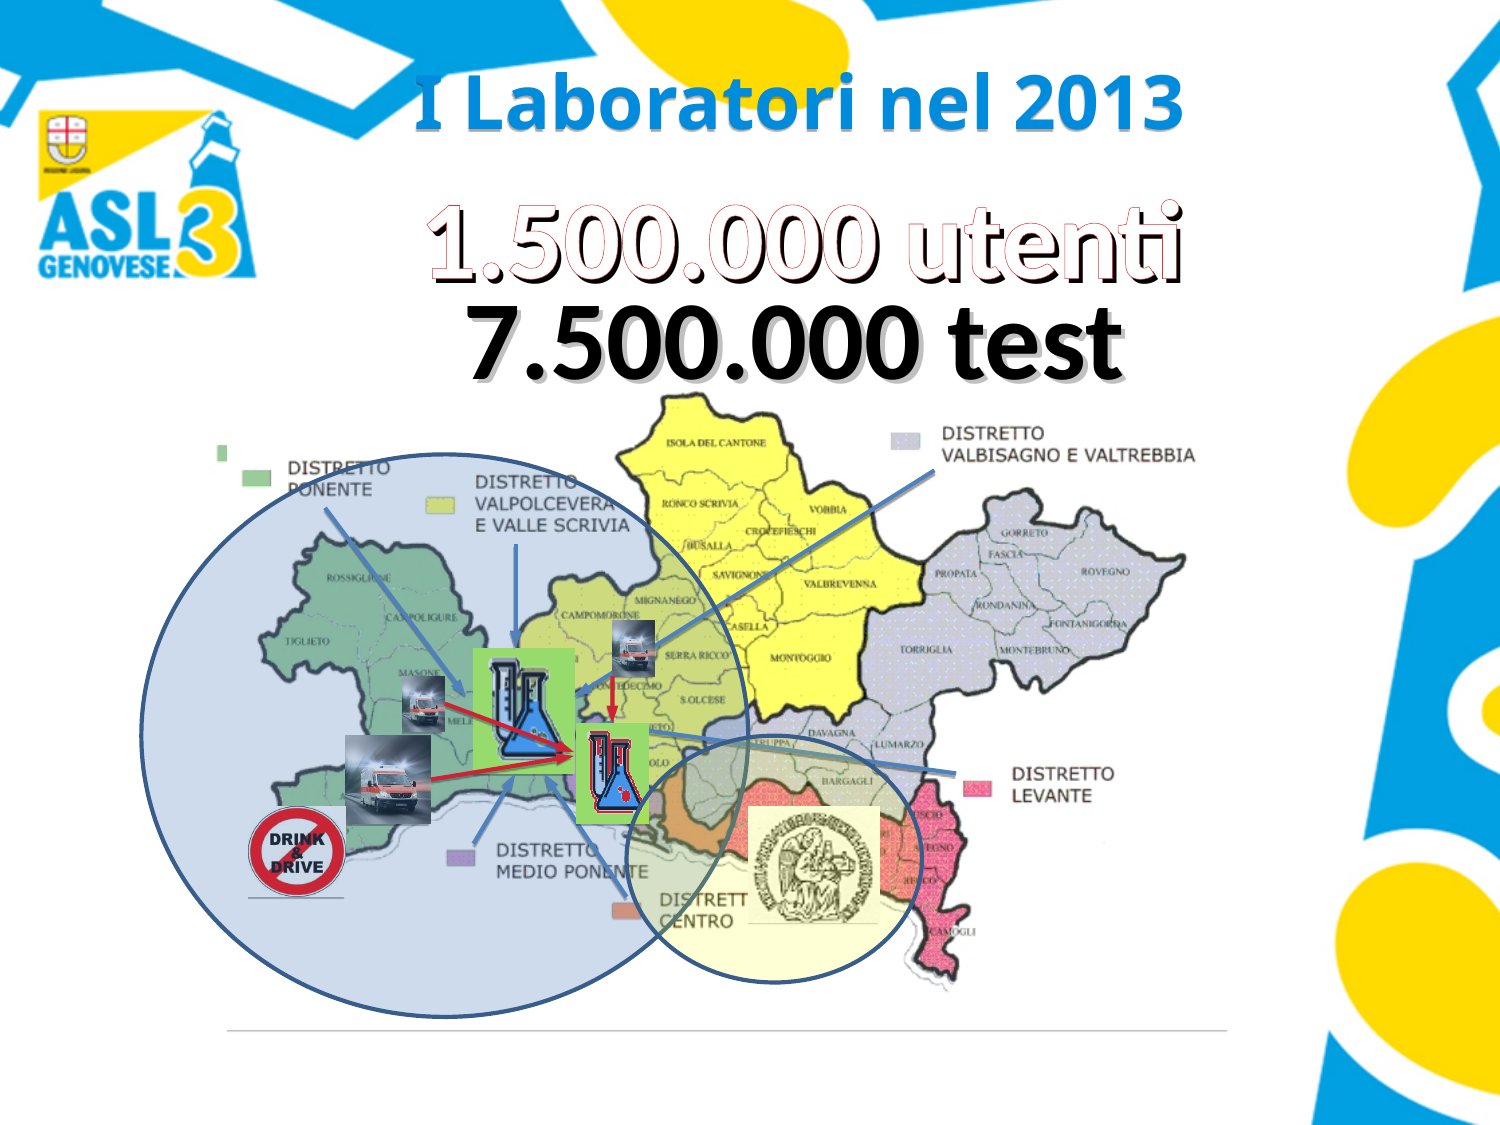

# I Laboratori nel 2013
1.500.000 utenti
7.500.000 test